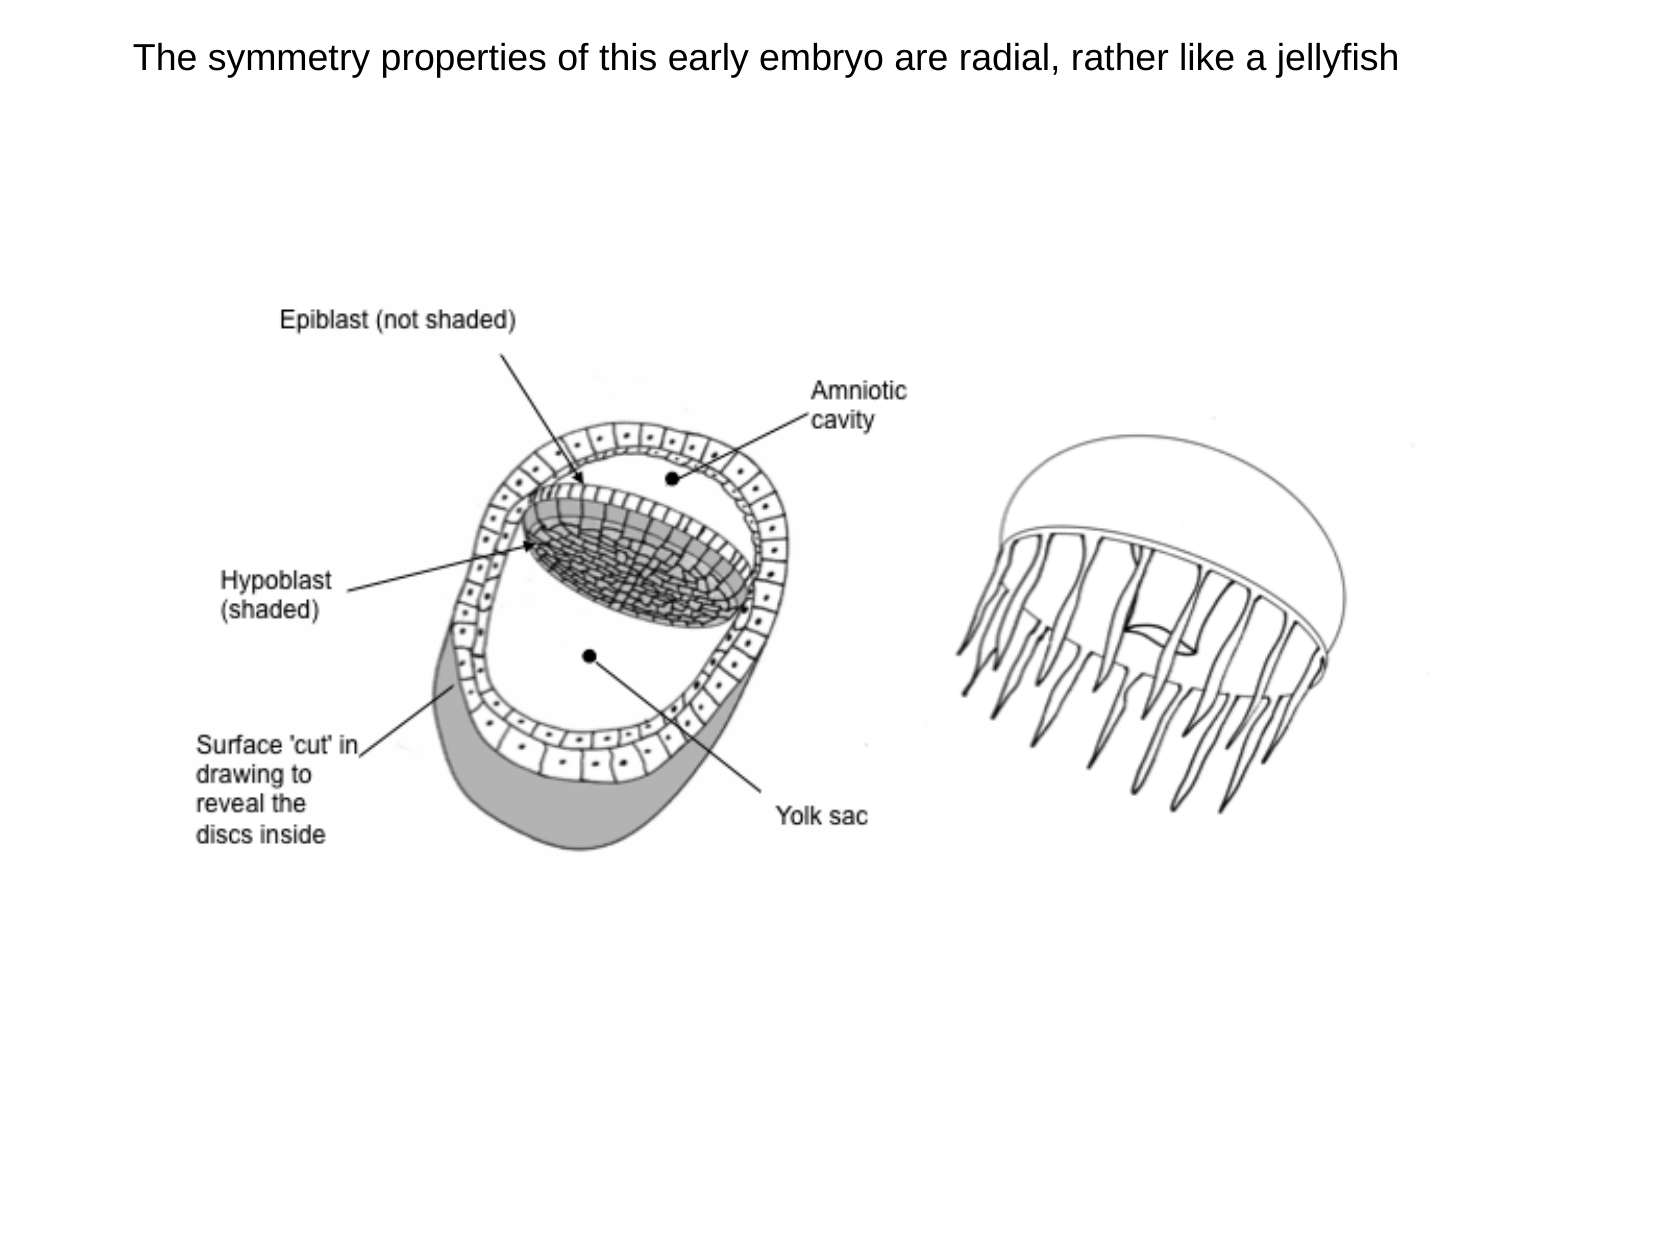

The symmetry properties of this early embryo are radial, rather like a jellyfish